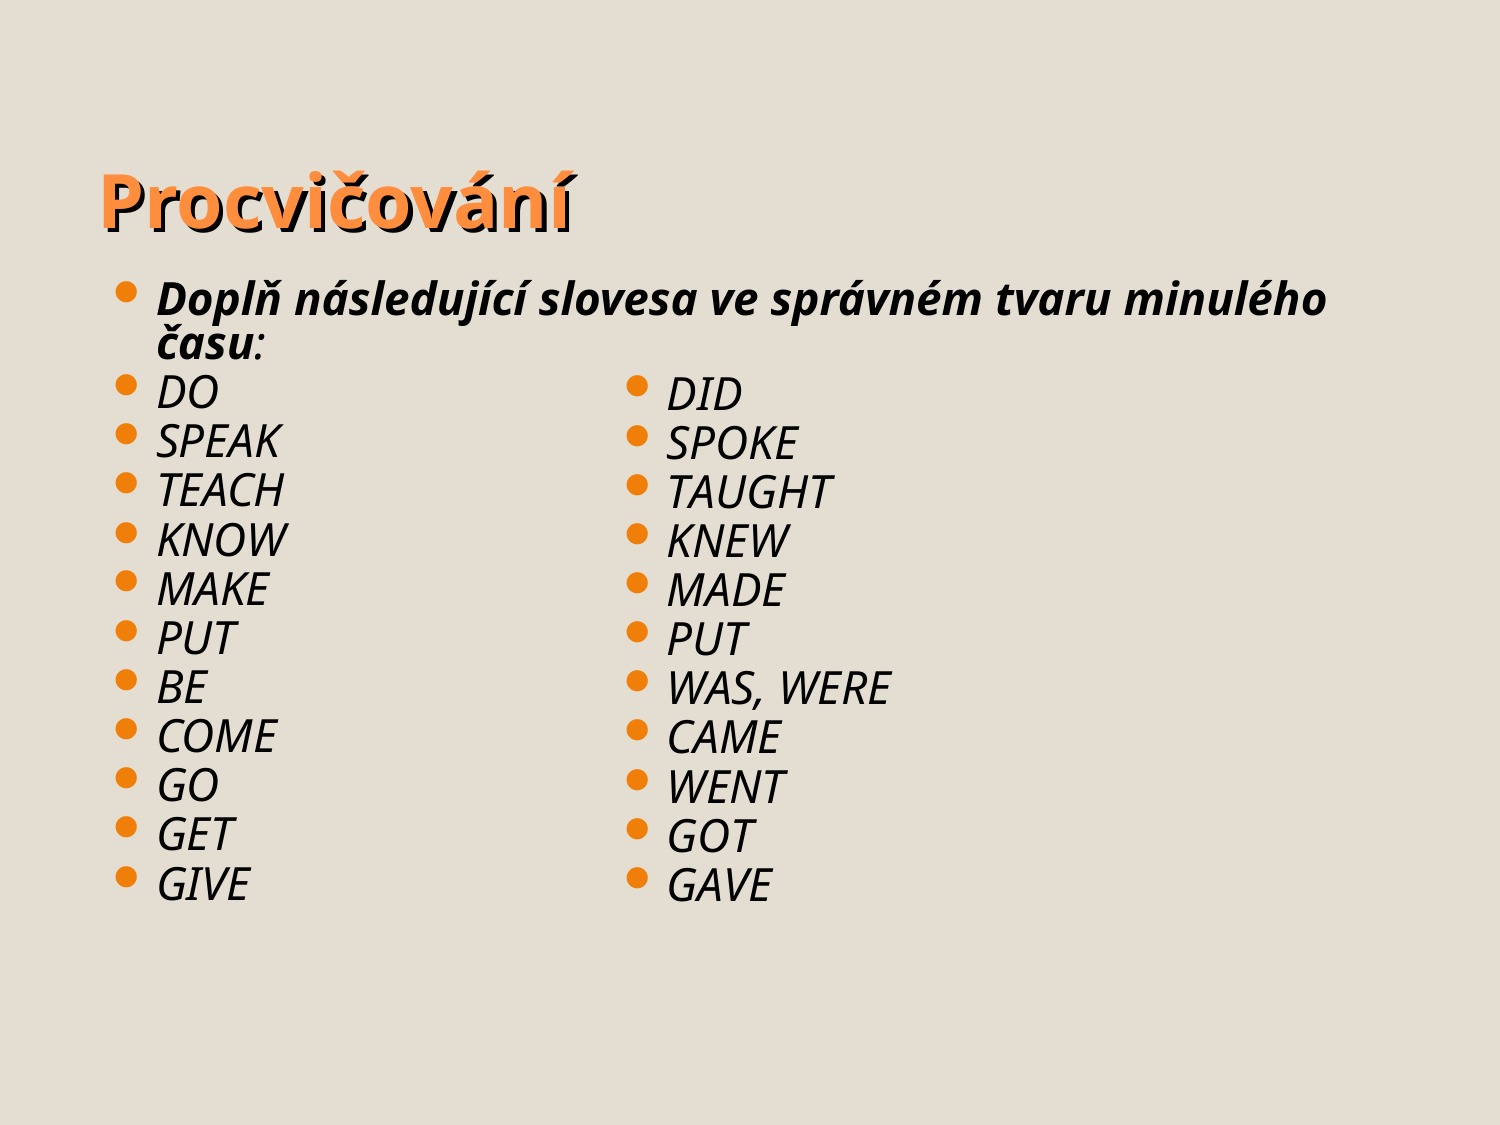

# Procvičování
Doplň následující slovesa ve správném tvaru minulého času:
DO
SPEAK
TEACH
KNOW
MAKE
PUT
BE
COME
GO
GET
GIVE
DID
SPOKE
TAUGHT
KNEW
MADE
PUT
WAS, WERE
CAME
WENT
GOT
GAVE